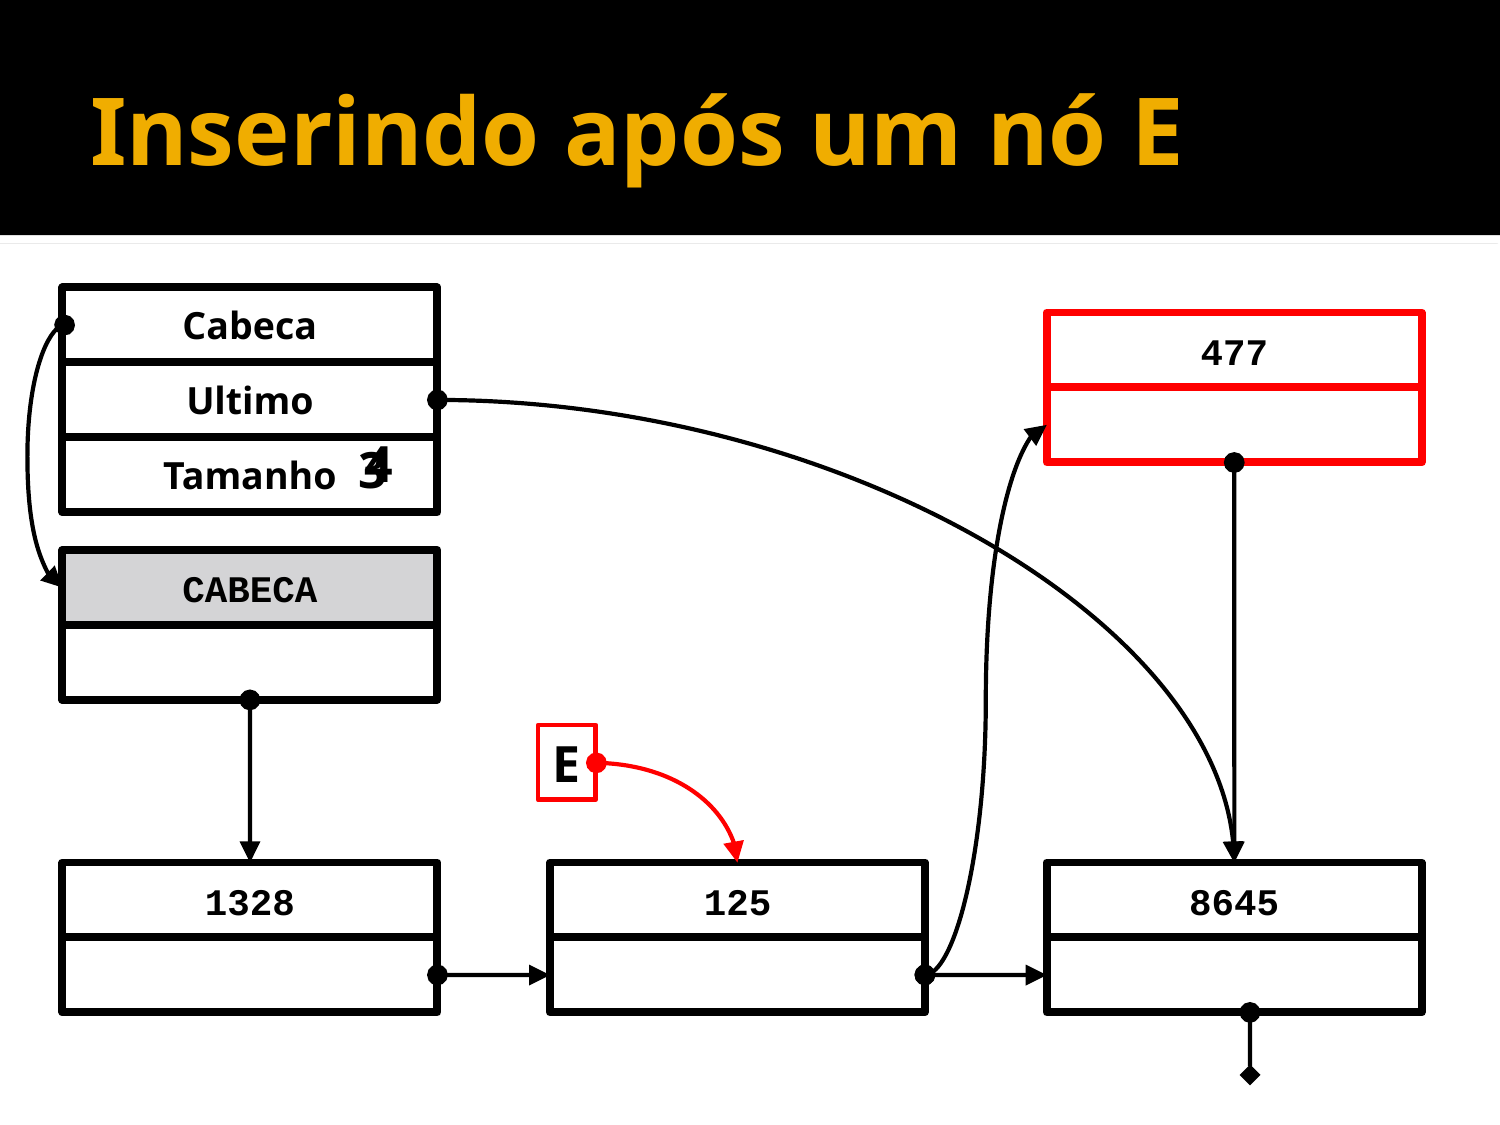

# Inserindo após um nó E
Cabeca
477
Ultimo
4
3
Tamanho
CABECA
E
1328
125
8645